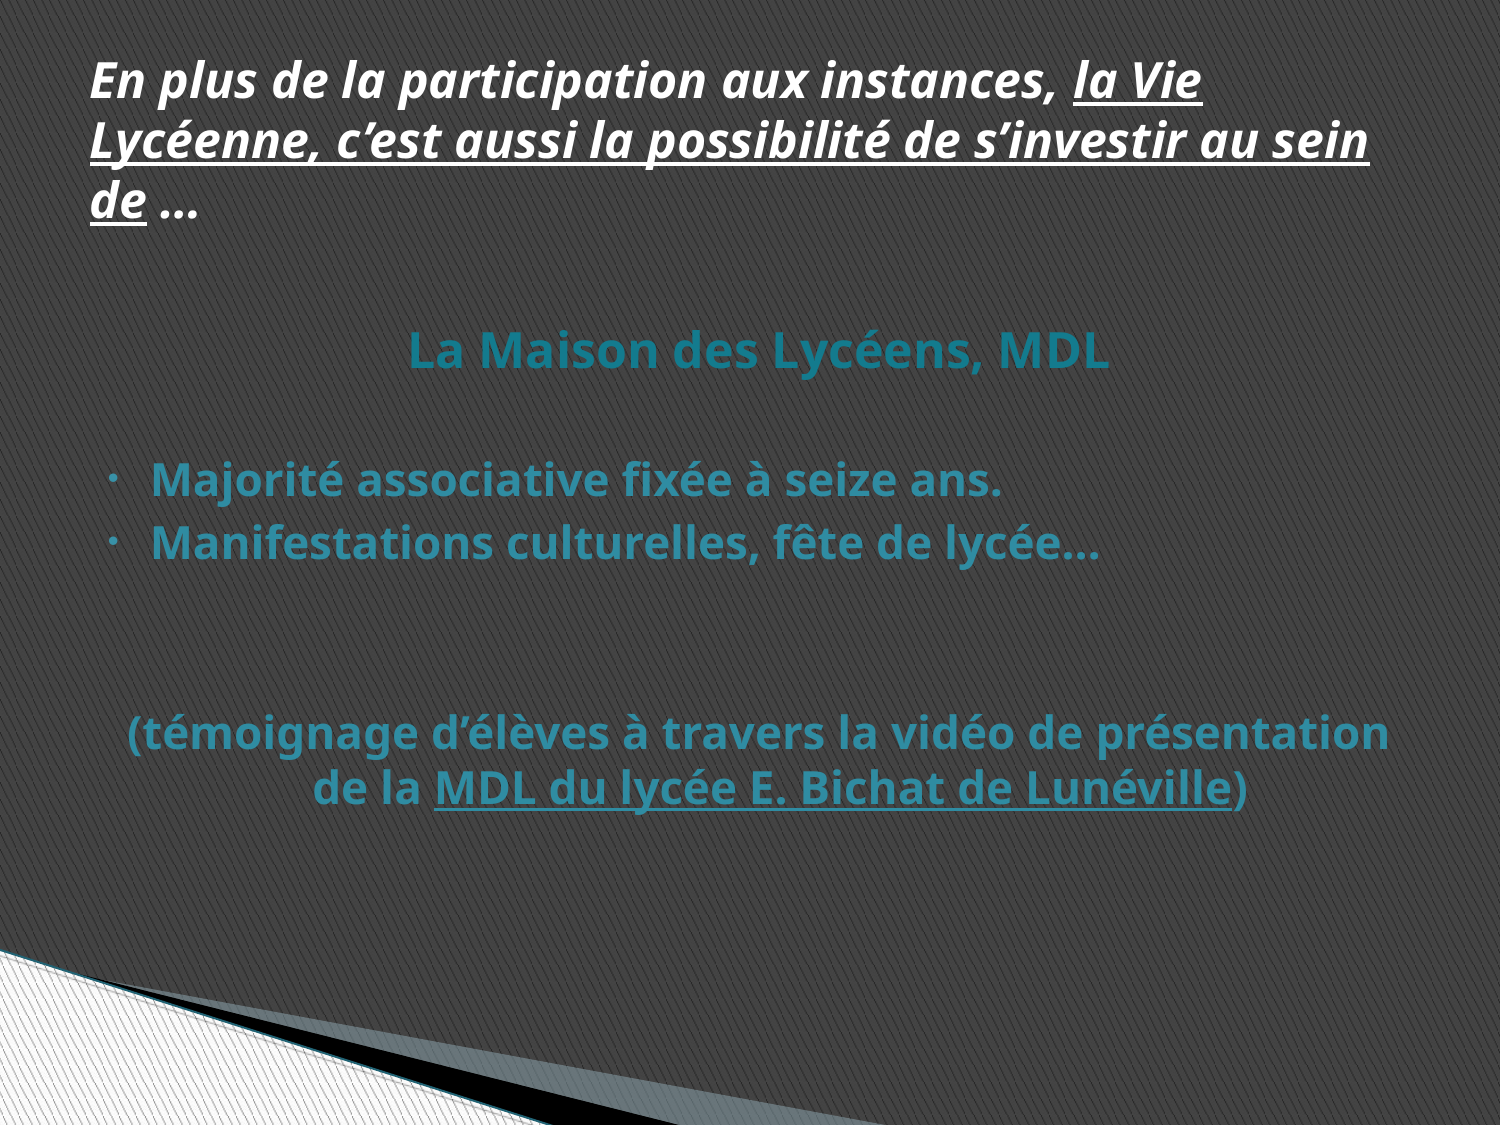

En plus de la participation aux instances, la Vie Lycéenne, c’est aussi la possibilité de s’investir au sein de …
# La Maison des Lycéens, MDL
Majorité associative fixée à seize ans.
Manifestations culturelles, fête de lycée…
(témoignage d’élèves à travers la vidéo de présentation de la MDL du lycée E. Bichat de Lunéville)